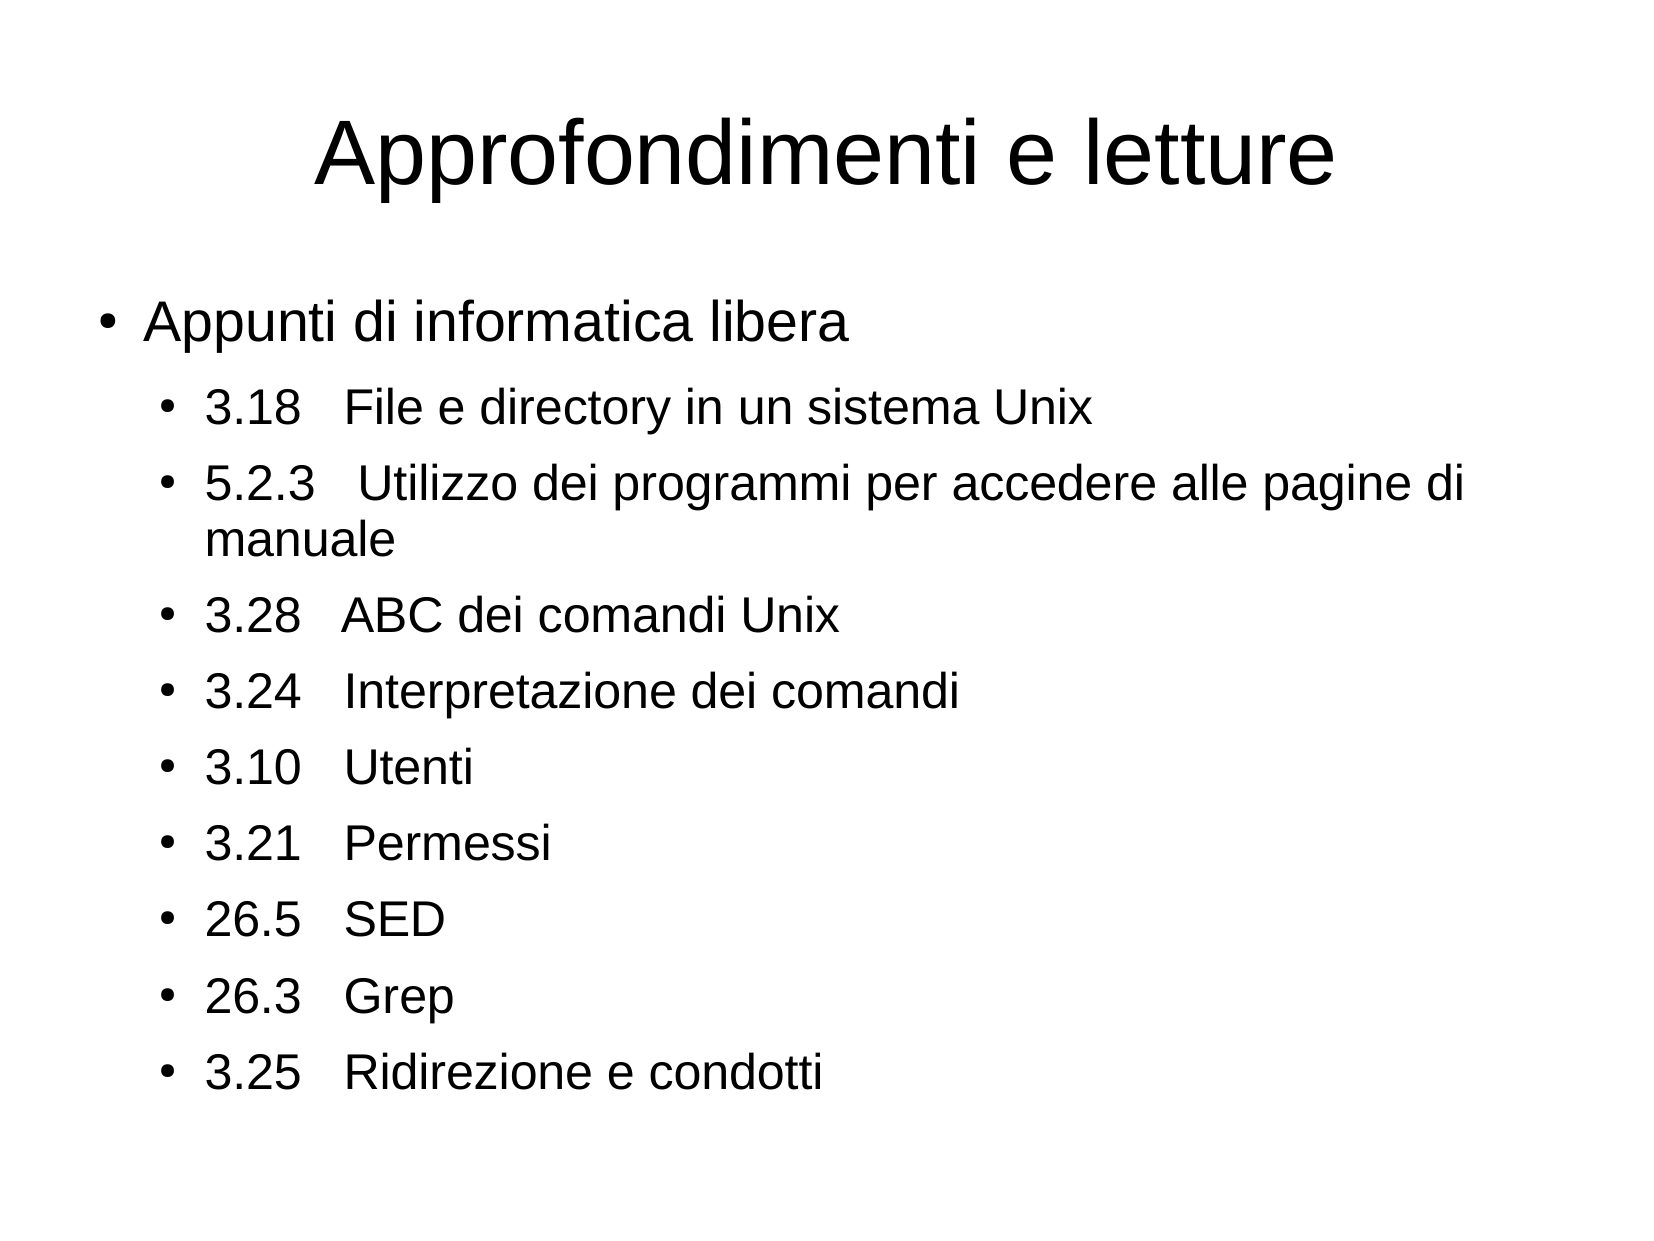

# Approfondimenti e letture
Appunti di informatica libera
3.18 File e directory in un sistema Unix
5.2.3 Utilizzo dei programmi per accedere alle pagine di manuale
3.28 ABC dei comandi Unix
3.24 Interpretazione dei comandi
3.10 Utenti
3.21 Permessi
26.5 SED
26.3 Grep
3.25 Ridirezione e condotti